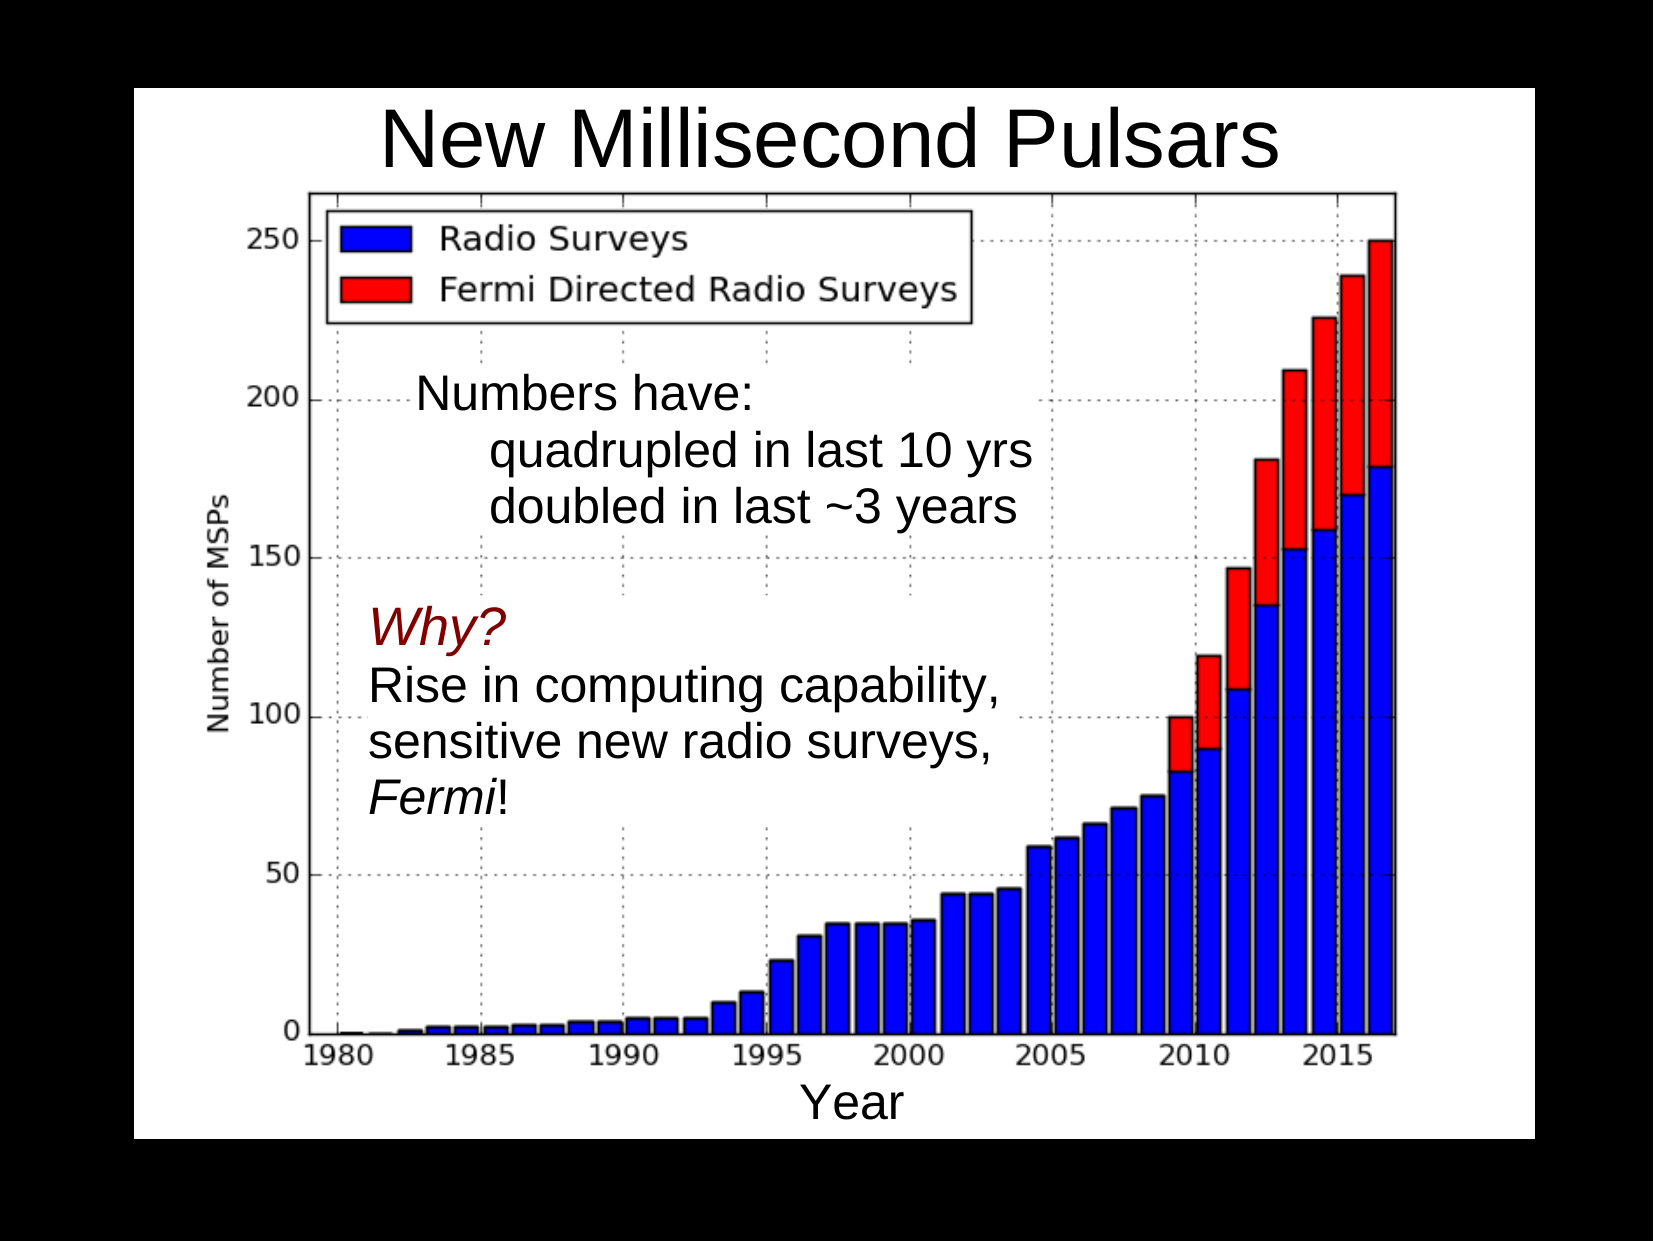

# New Millisecond Pulsars
Numbers have:
	quadrupled in last 10 yrs
	doubled in last ~3 years
Why?
Rise in computing capability,
sensitive new radio surveys,
Fermi!
Year